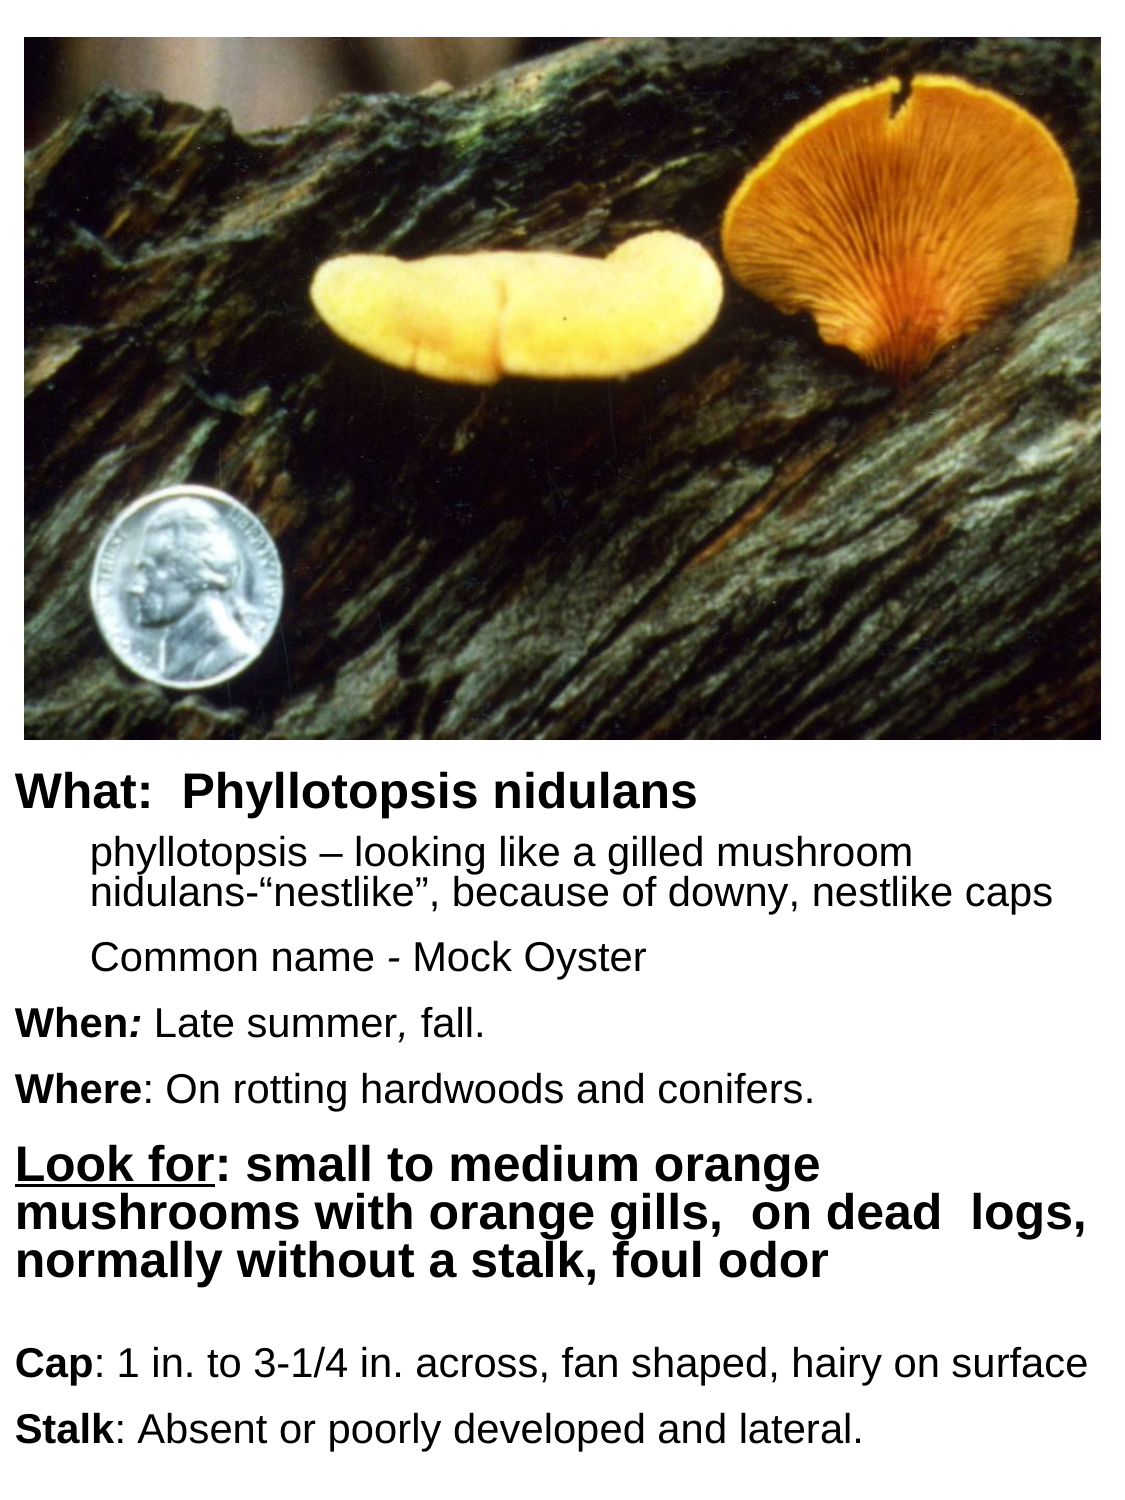

Photo © Michael Wood Photo source - MykoWeb
What: Phyllotopsis nidulans
phyllotopsis – looking like a gilled mushroom
nidulans-“nestlike”, because of downy, nestlike caps
Common name - Mock Oyster
When: Late summer, fall.
Where: On rotting hardwoods and conifers.
Look for: small to medium orange mushrooms with orange gills, on dead logs, normally without a stalk, foul odor
Cap: 1 in. to 3-1/4 in. across, fan shaped, hairy on surface
Stalk: Absent or poorly developed and lateral.